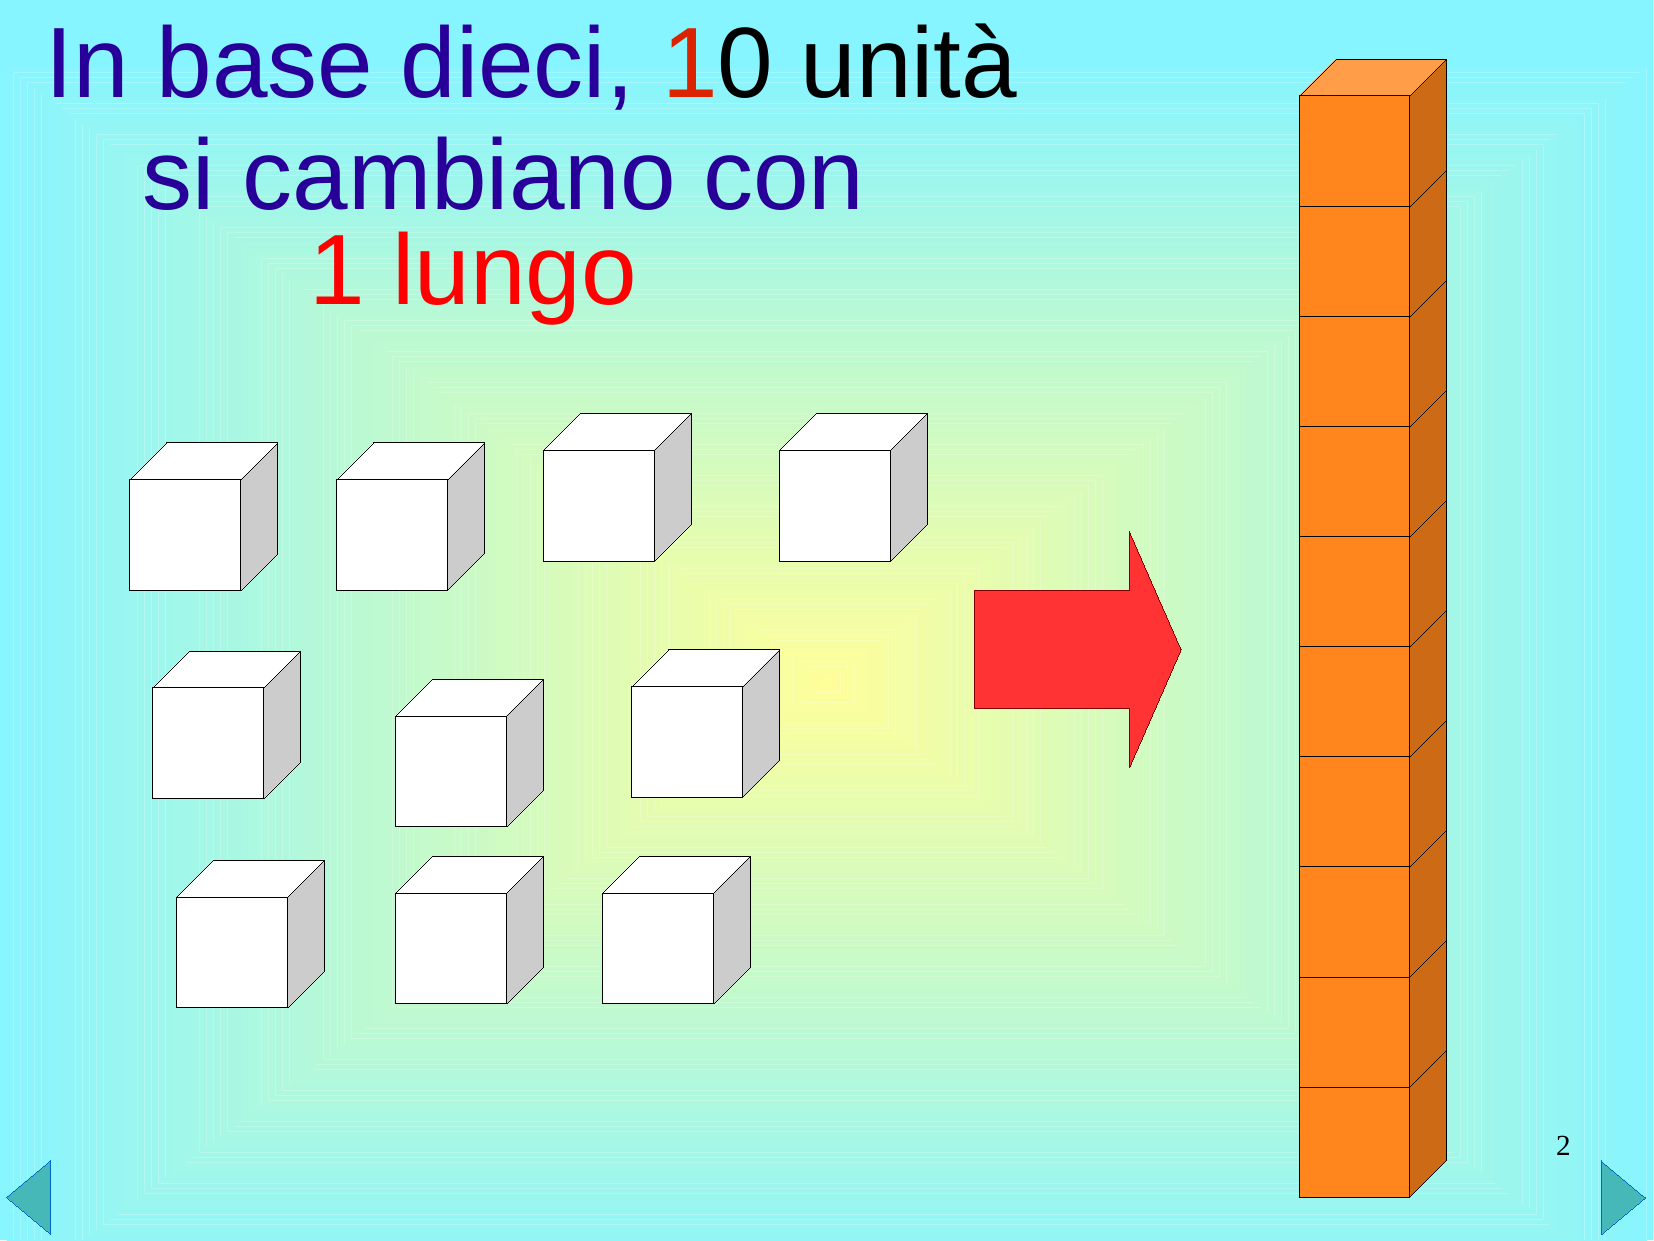

In base dieci, 10 unità si cambiano con
1 lungo
2